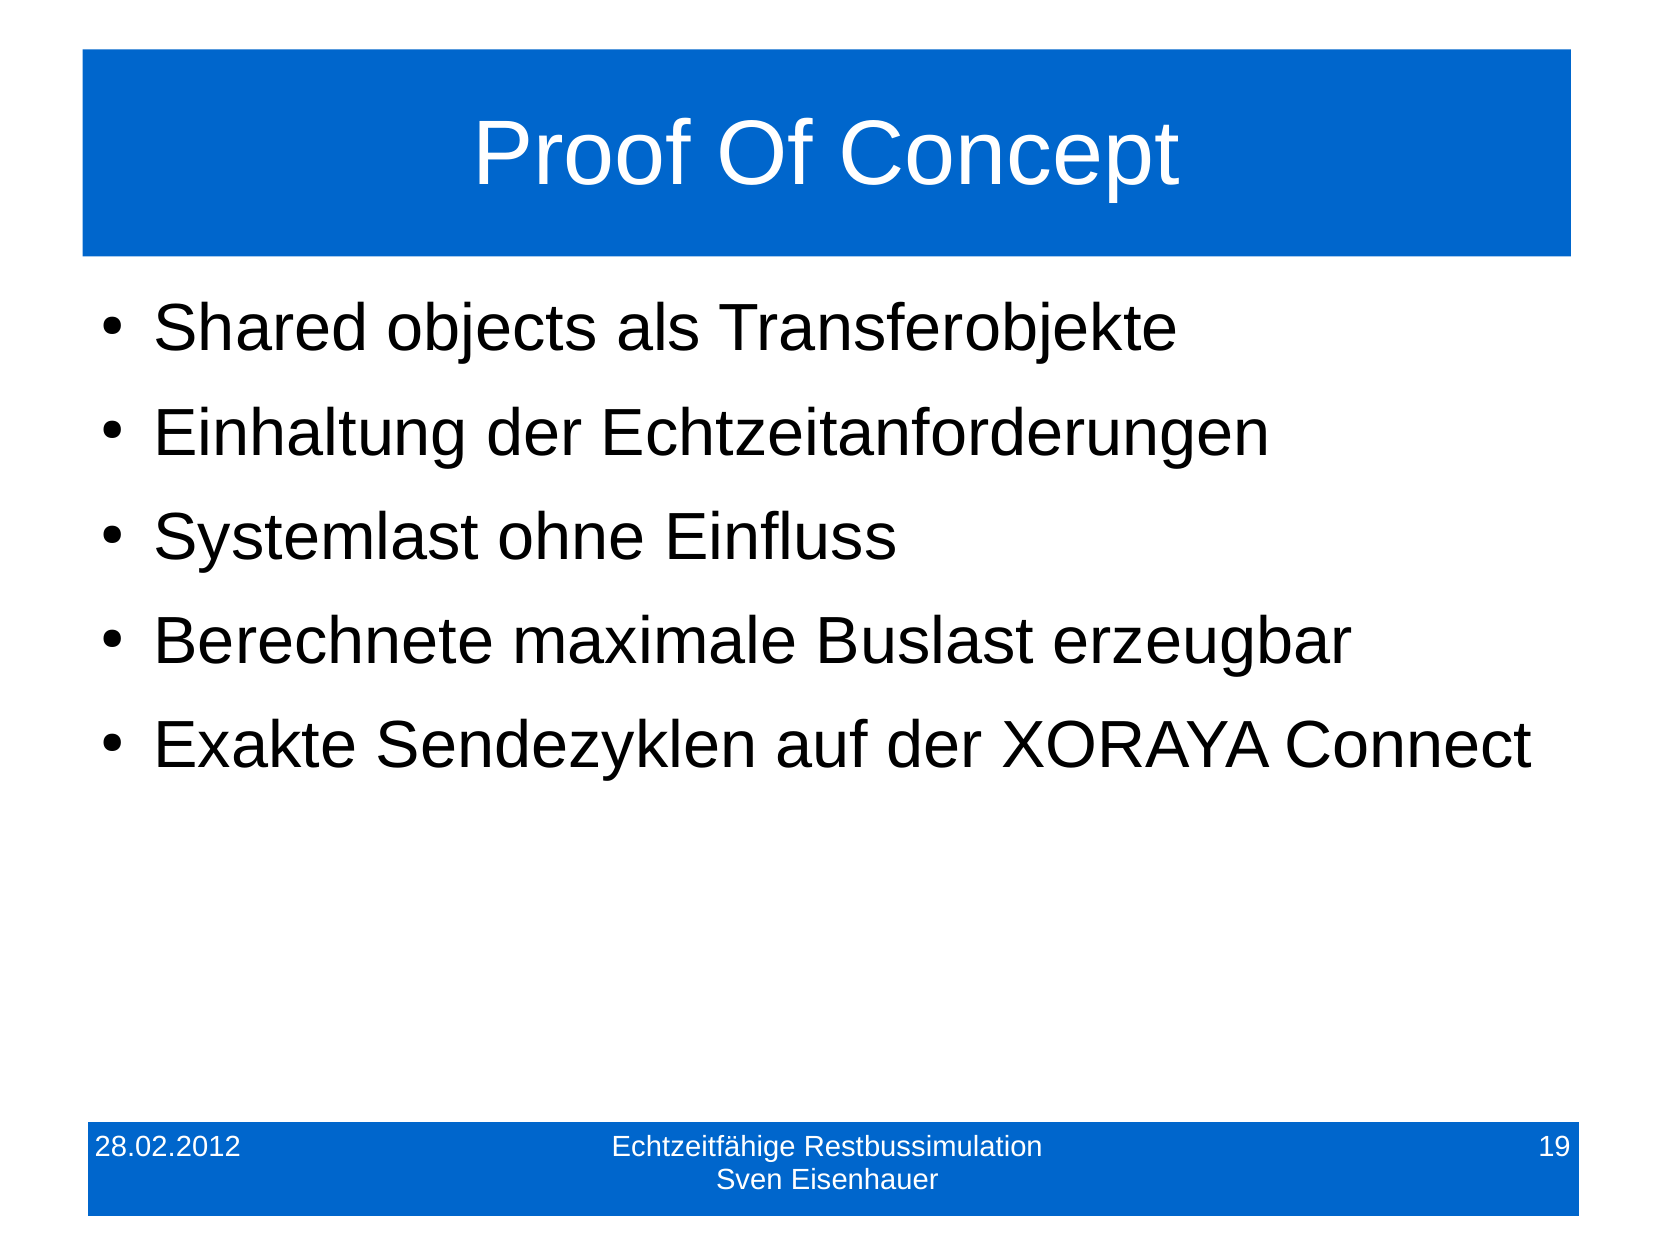

# Proof Of Concept
Shared objects als Transferobjekte
Einhaltung der Echtzeitanforderungen
Systemlast ohne Einfluss
Berechnete maximale Buslast erzeugbar
Exakte Sendezyklen auf der XORAYA Connect
28.02.2012
Echtzeitfähige Restbussimulation
19